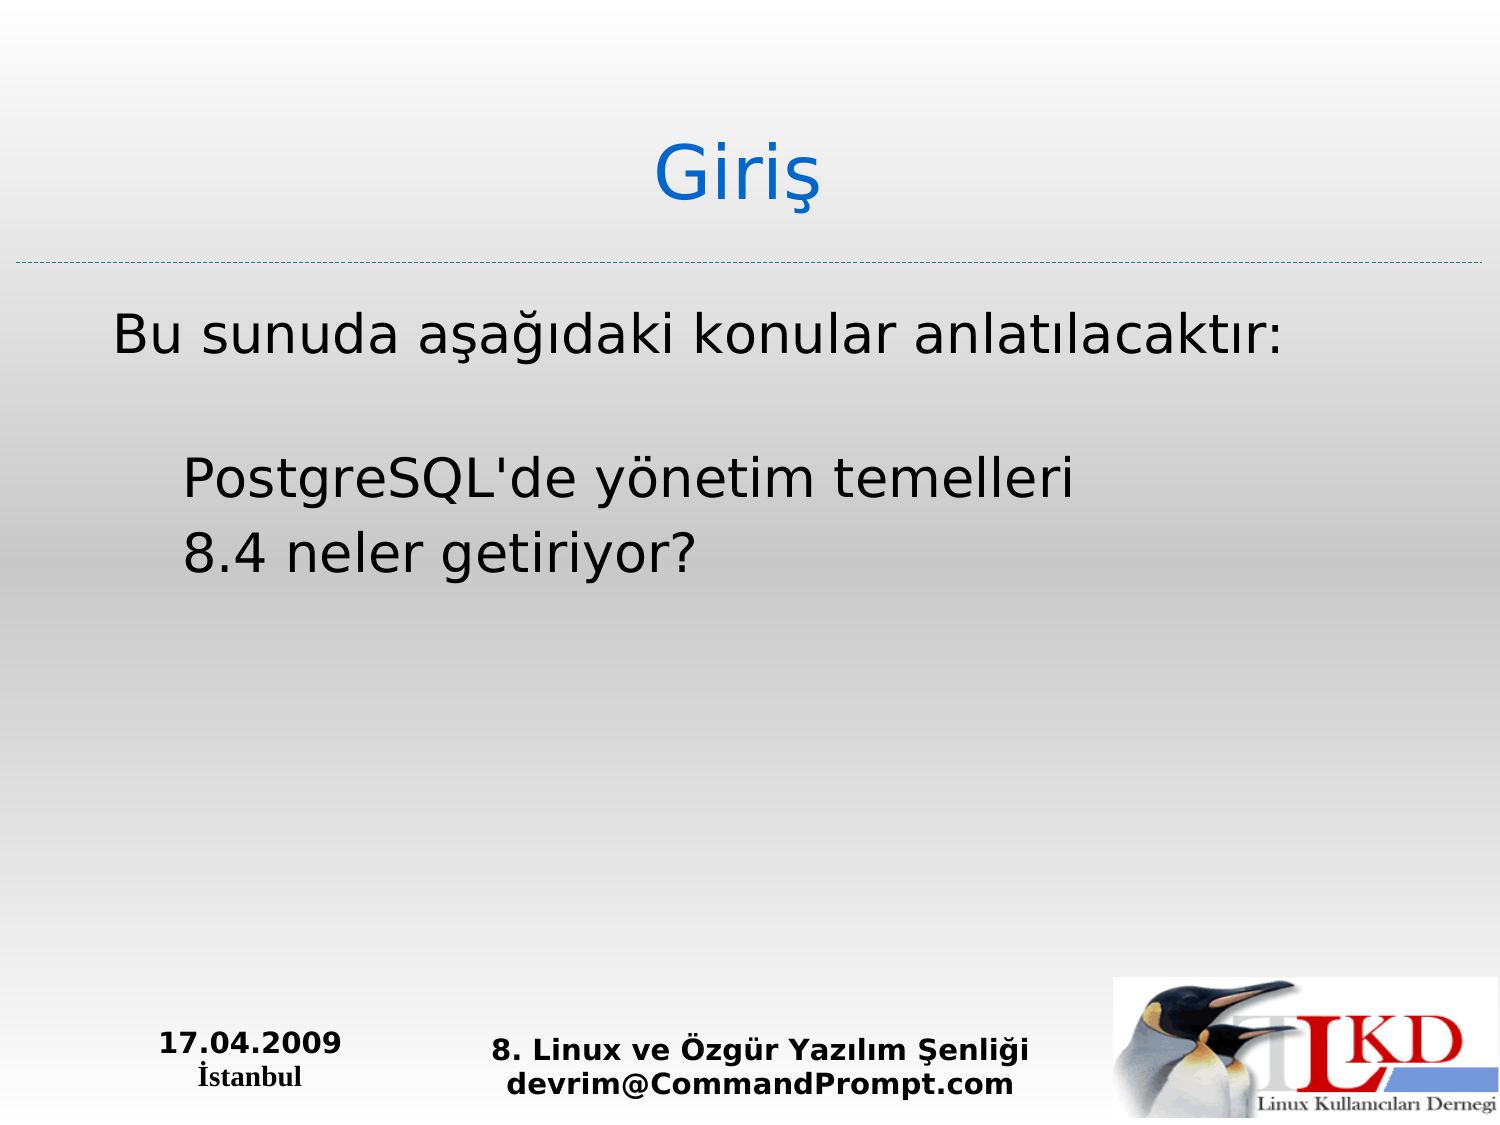

# Giriş
Bu sunuda aşağıdaki konular anlatılacaktır:
 PostgreSQL'de yönetim temelleri
 8.4 neler getiriyor?